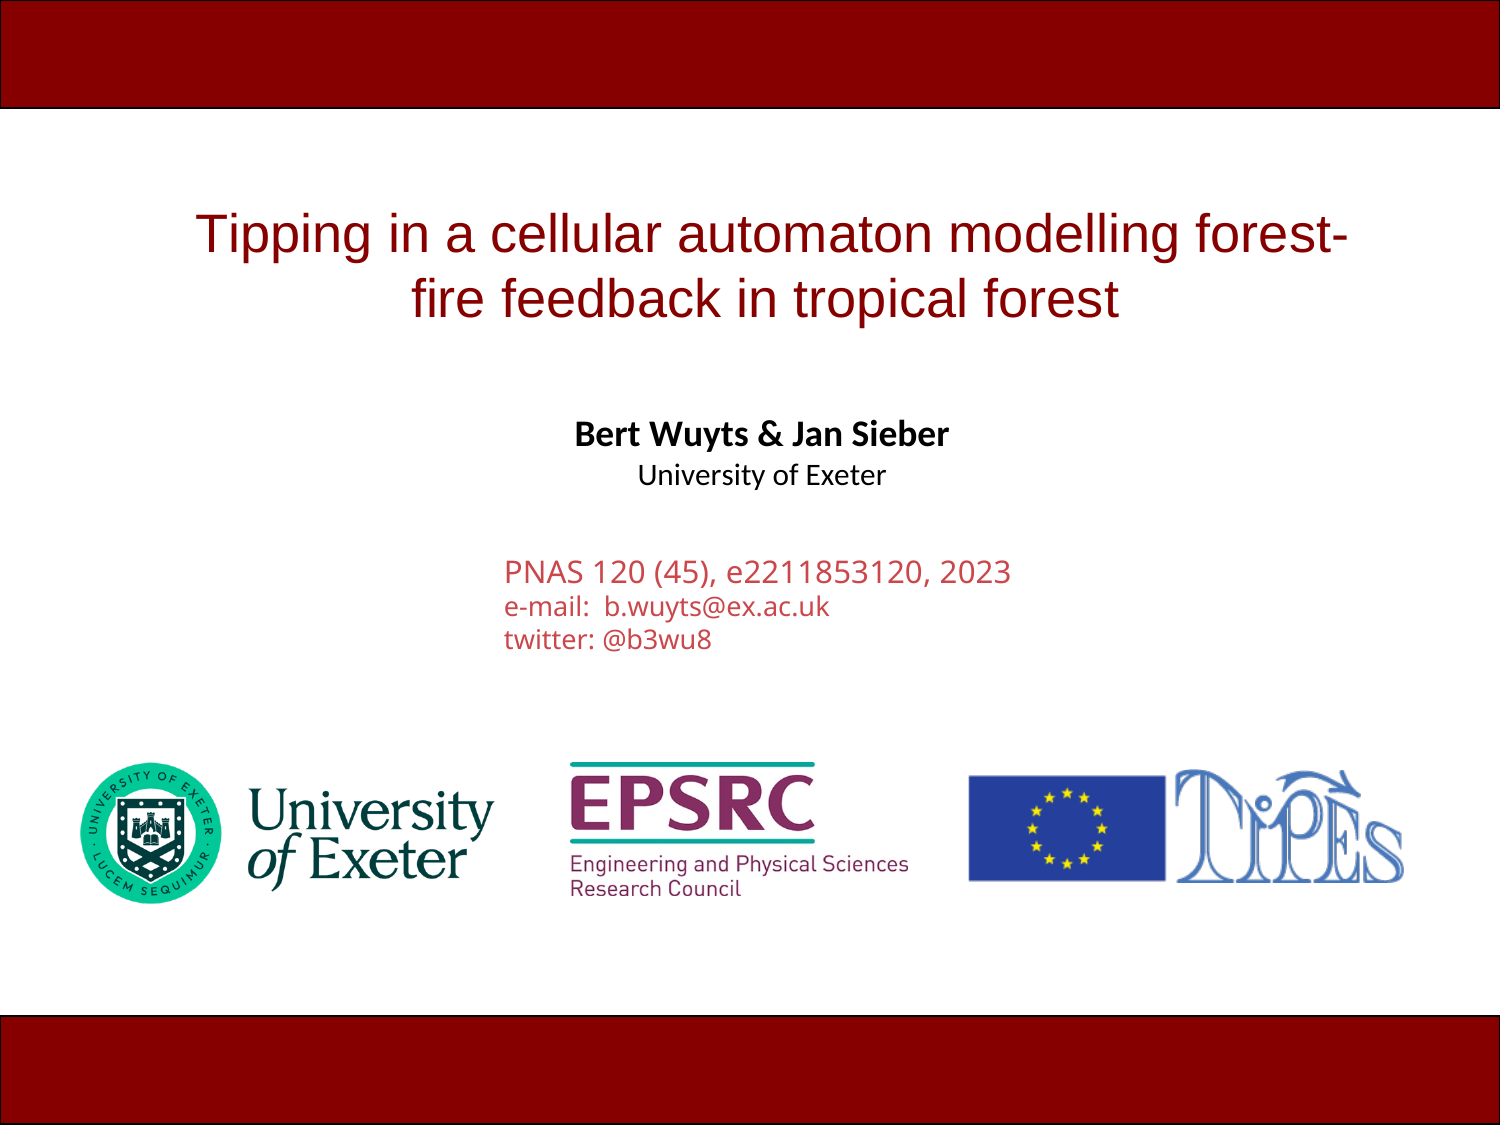

Tipping in a cellular automaton modelling forest-fire feedback in tropical forest
Bert Wuyts & Jan Sieber
University of Exeter
PNAS 120 (45), e2211853120, 2023
e-mail: b.wuyts@ex.ac.uk
twitter: @b3wu8